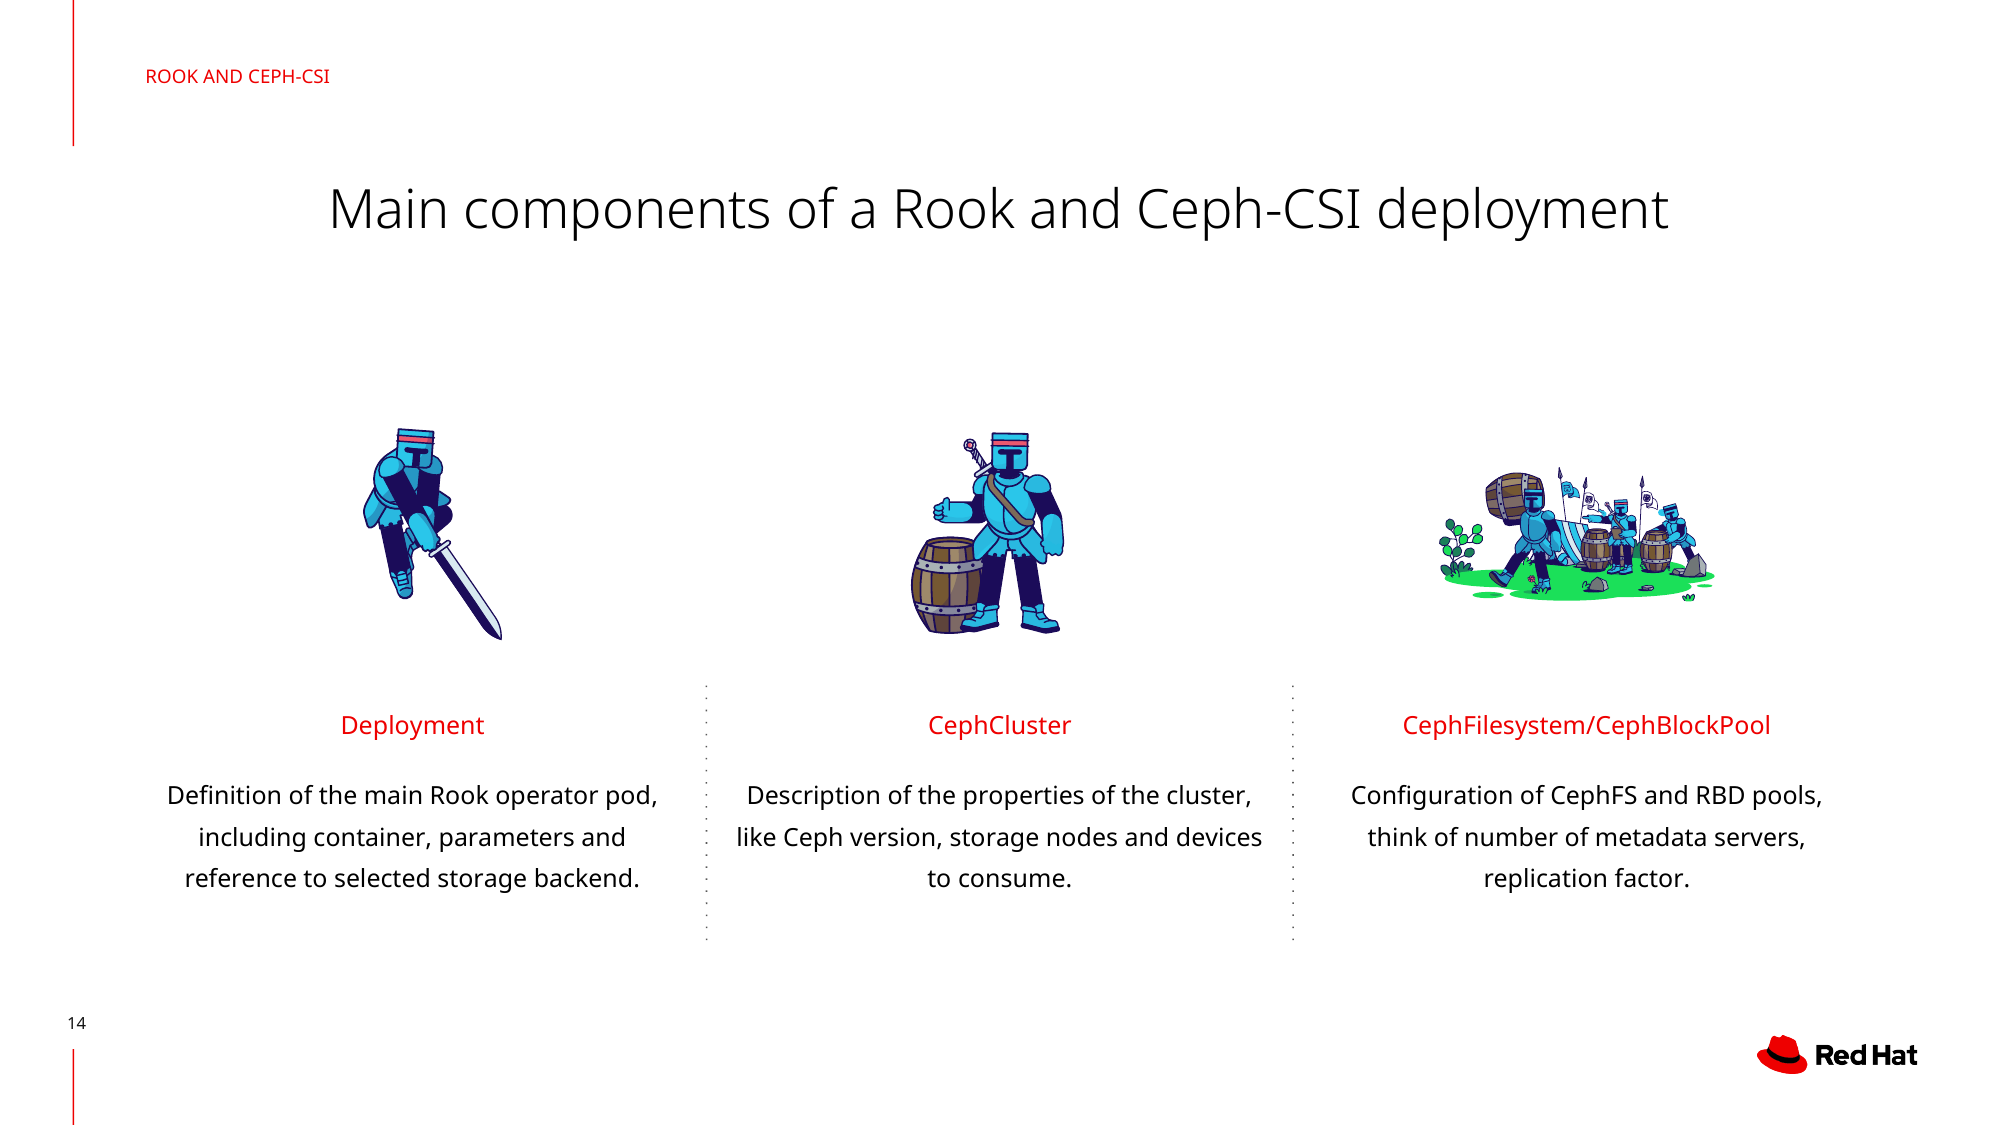

ROOK AND CEPH-CSI
# Main components of a Rook and Ceph-CSI deployment
Deployment
CephCluster
CephFilesystem/CephBlockPool
Definition of the main Rook operator pod, including container, parameters and reference to selected storage backend.
Description of the properties of the cluster, like Ceph version, storage nodes and devices to consume.
Configuration of CephFS and RBD pools, think of number of metadata servers, replication factor.
14